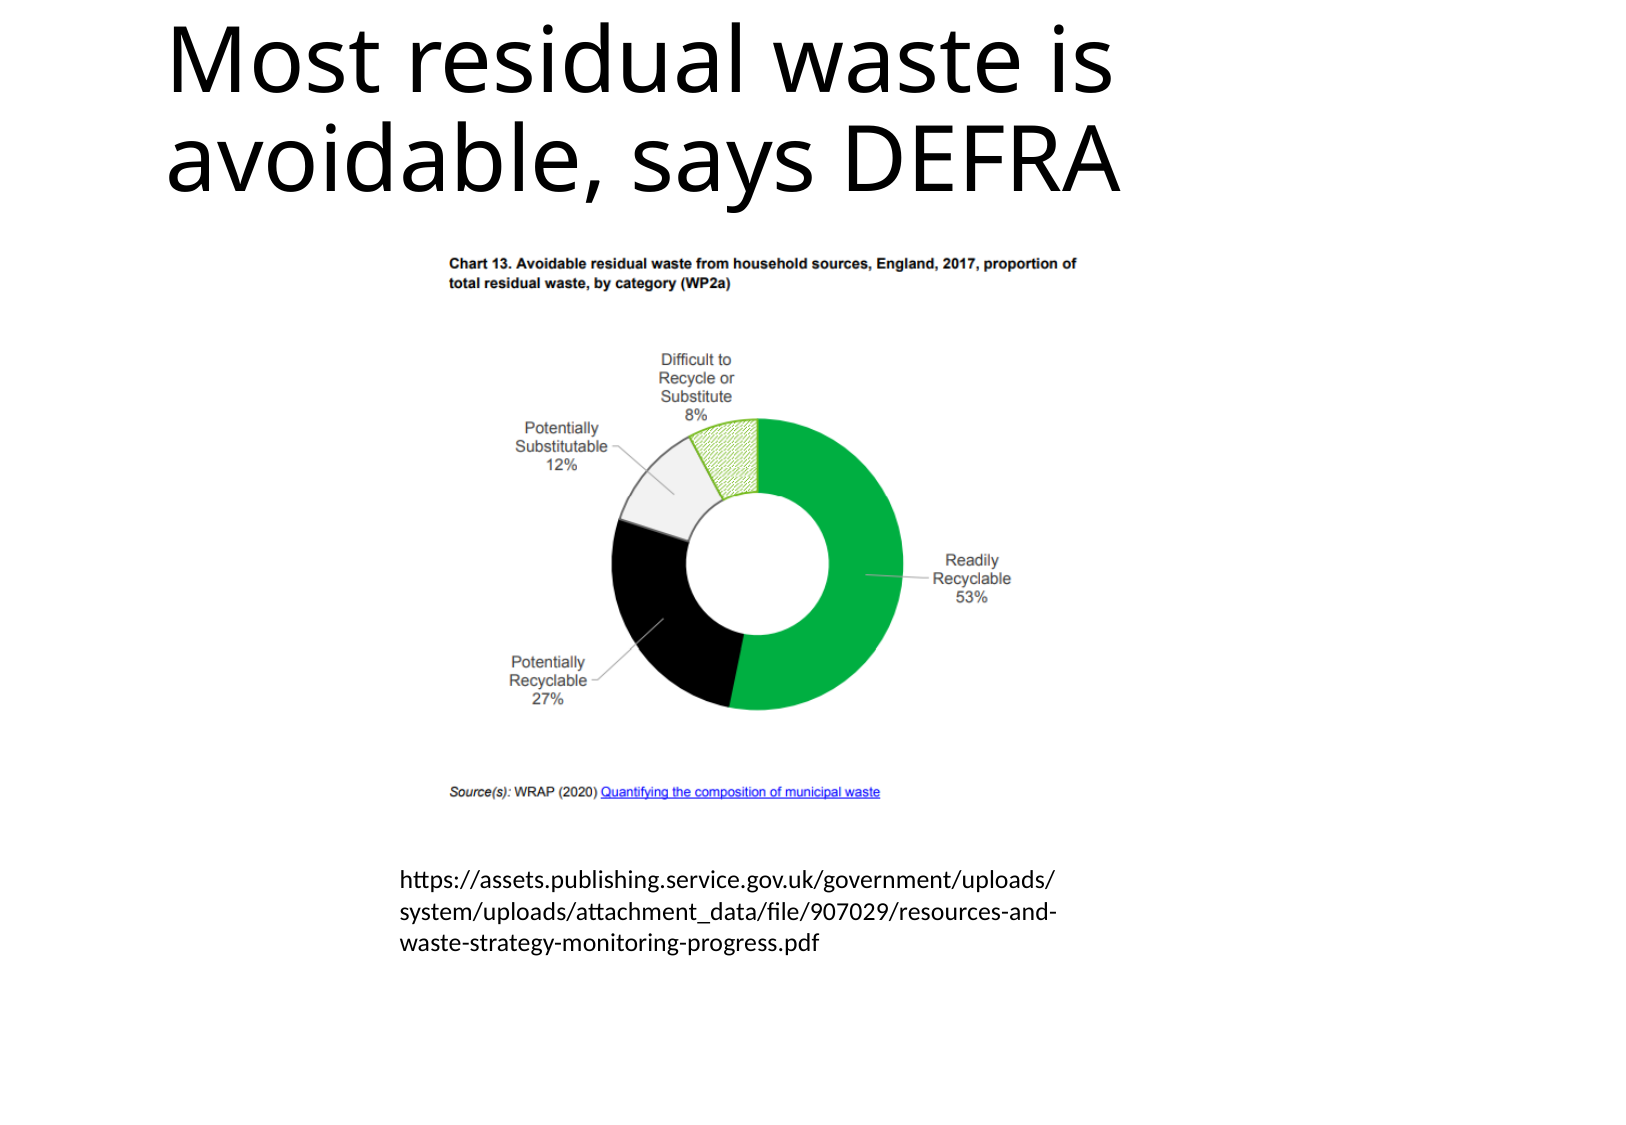

# Most residual waste is avoidable, says DEFRA
https://assets.publishing.service.gov.uk/government/uploads/system/uploads/attachment_data/file/907029/resources-and-waste-strategy-monitoring-progress.pdf